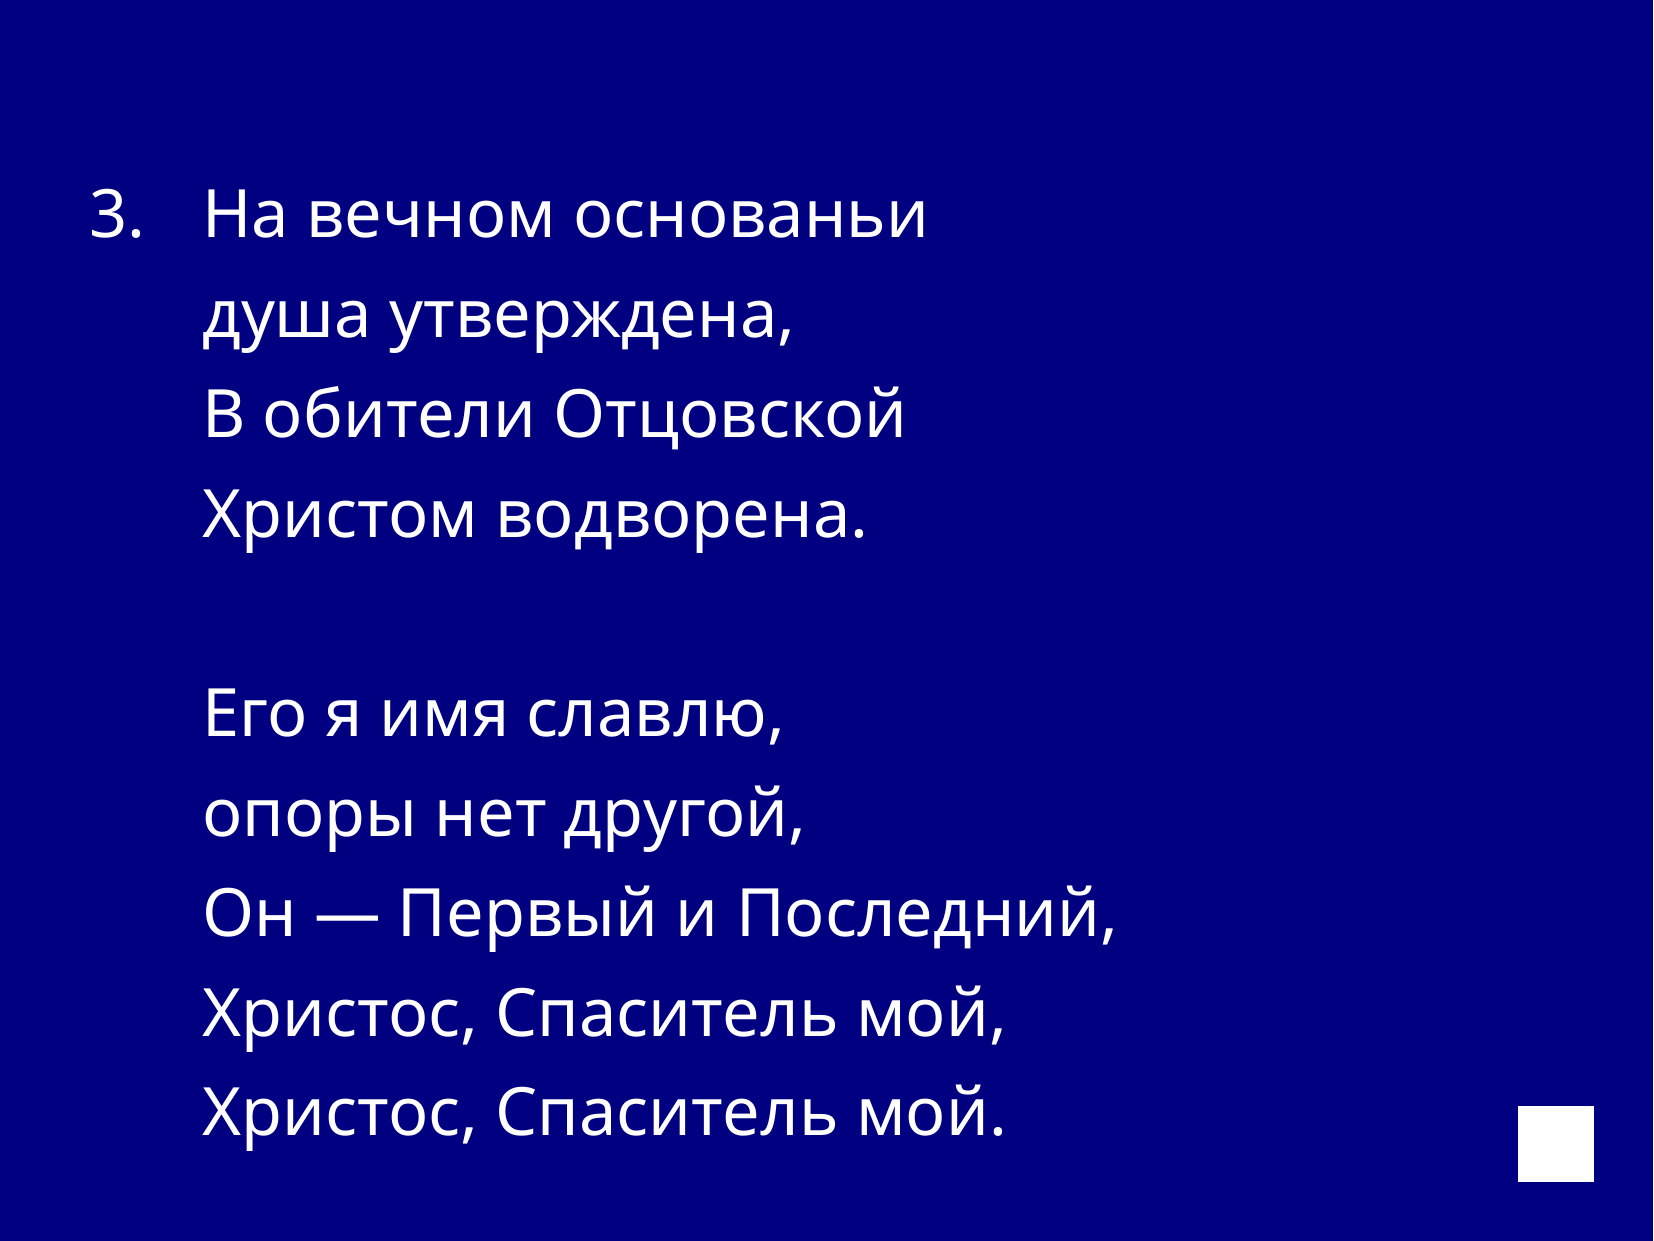

3.	На вечном основаньи
	душа утверждена,
	В обители Отцовской
	Христом водворена.
	Его я имя славлю,
	опоры нет другой,
	Он — Первый и Последний,
	Христос, Спаситель мой,
	Христос, Спаситель мой.